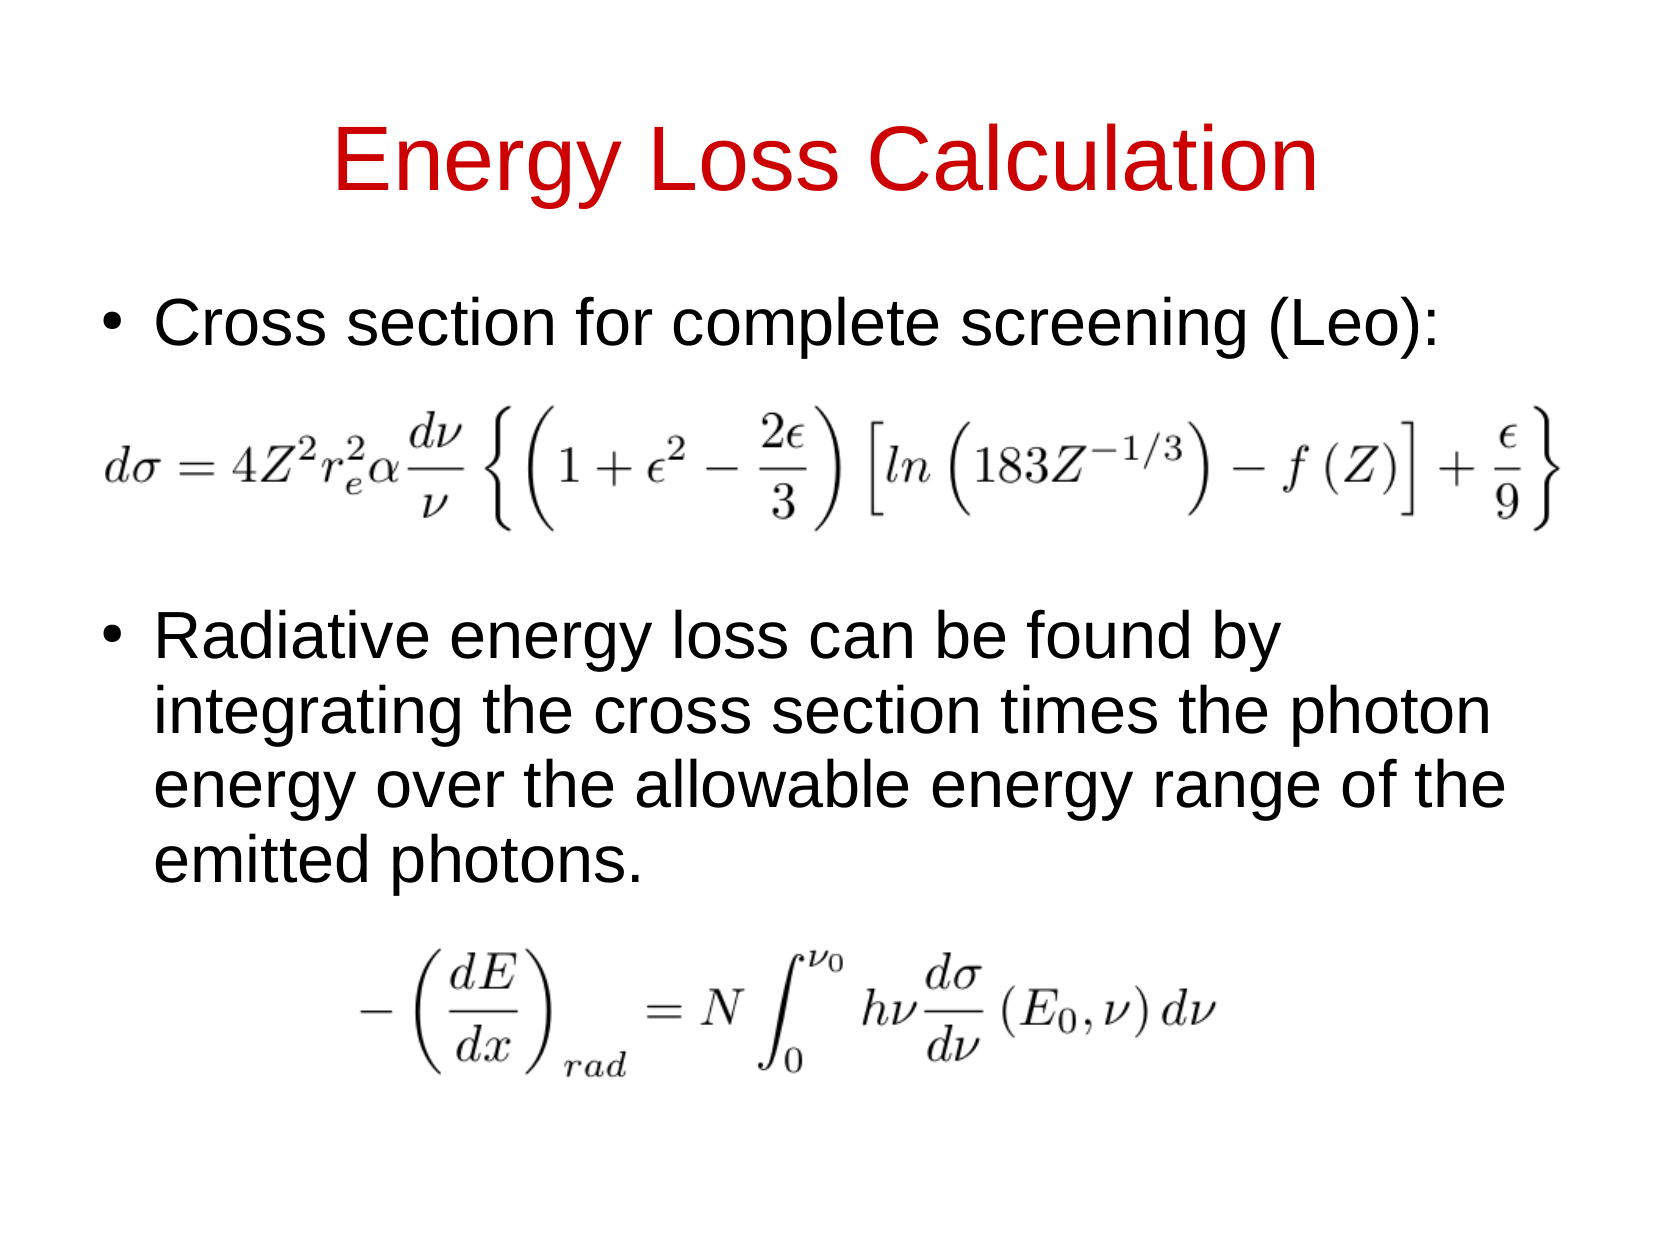

# Energy Loss Calculation
Cross section for complete screening (Leo):
Radiative energy loss can be found by integrating the cross section times the photon energy over the allowable energy range of the emitted photons.